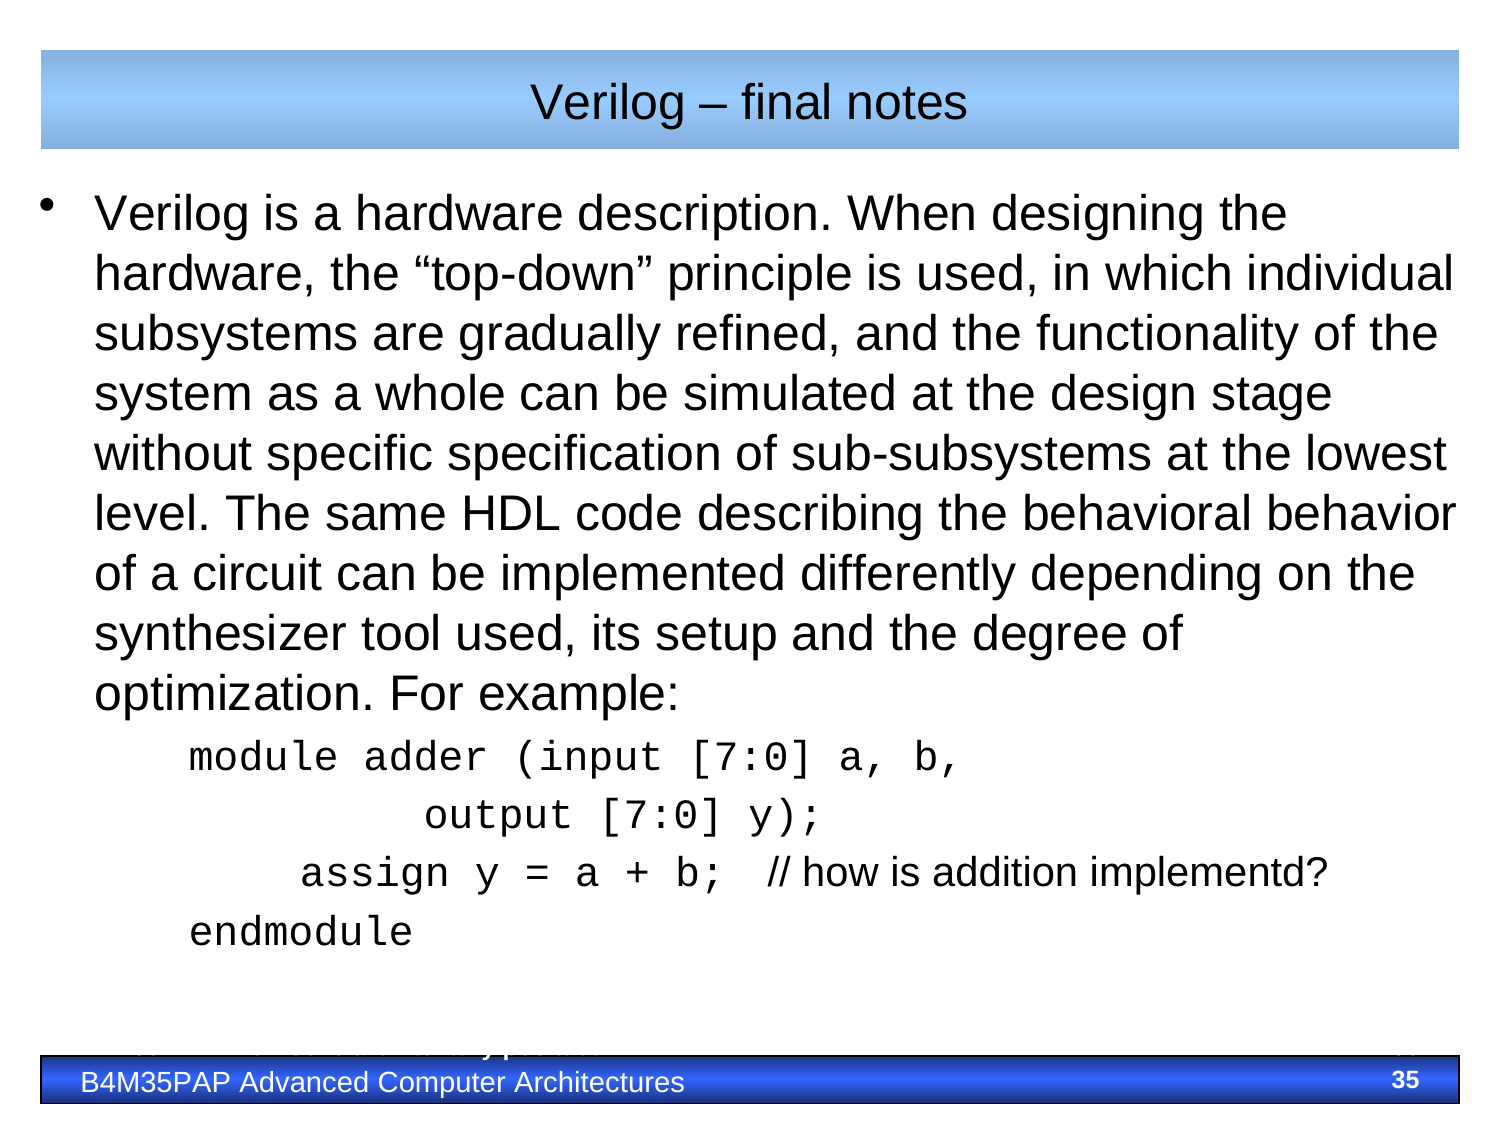

# Verilog – final notes
Verilog is a hardware description. When designing the hardware, the “top-down” principle is used, in which individual subsystems are gradually refined, and the functionality of the system as a whole can be simulated at the design stage without specific specification of sub-subsystems at the lowest level. The same HDL code describing the behavioral behavior of a circuit can be implemented differently depending on the synthesizer tool used, its setup and the degree of optimization. For example:
module adder (input [7:0] a, b,
			 output [7:0] y);
		assign y = a + b;	 // how is addition implementd?
endmodule
A4M36PAP Pokročilé architektury počítačů